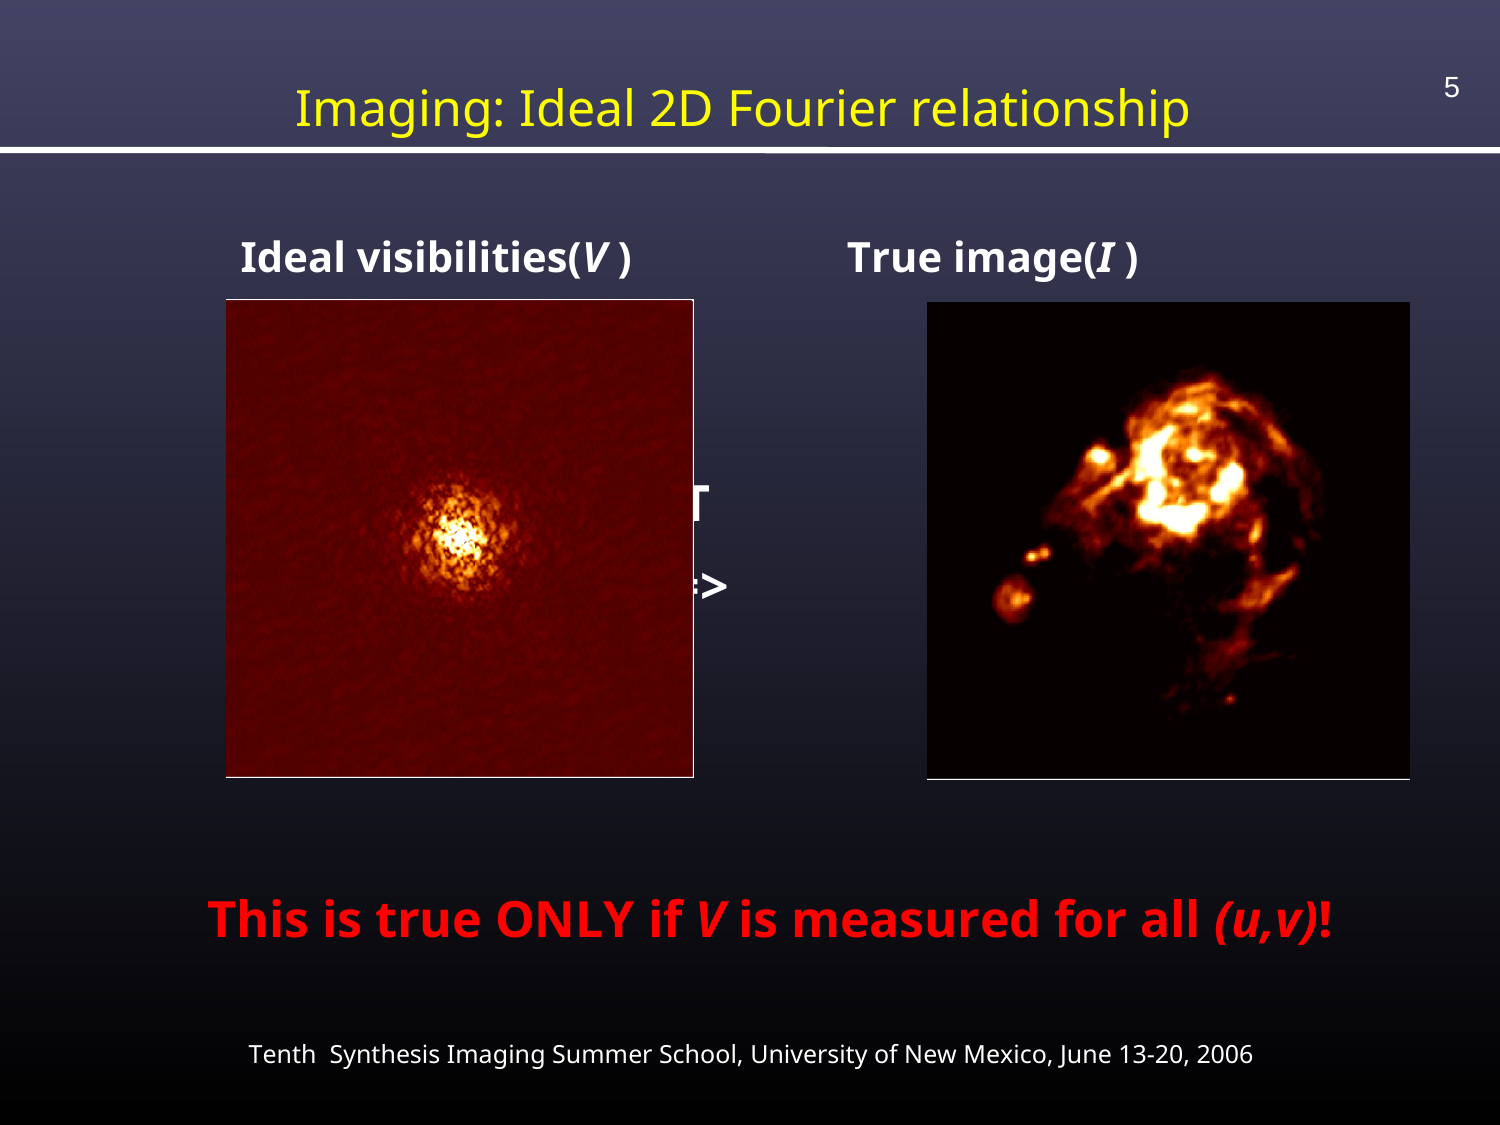

# Imaging: Ideal 2D Fourier relationship
 Ideal visibilities(V ) True image(I )
 FT
 <==>
 This is true ONLY if V is measured for all (u,v)!